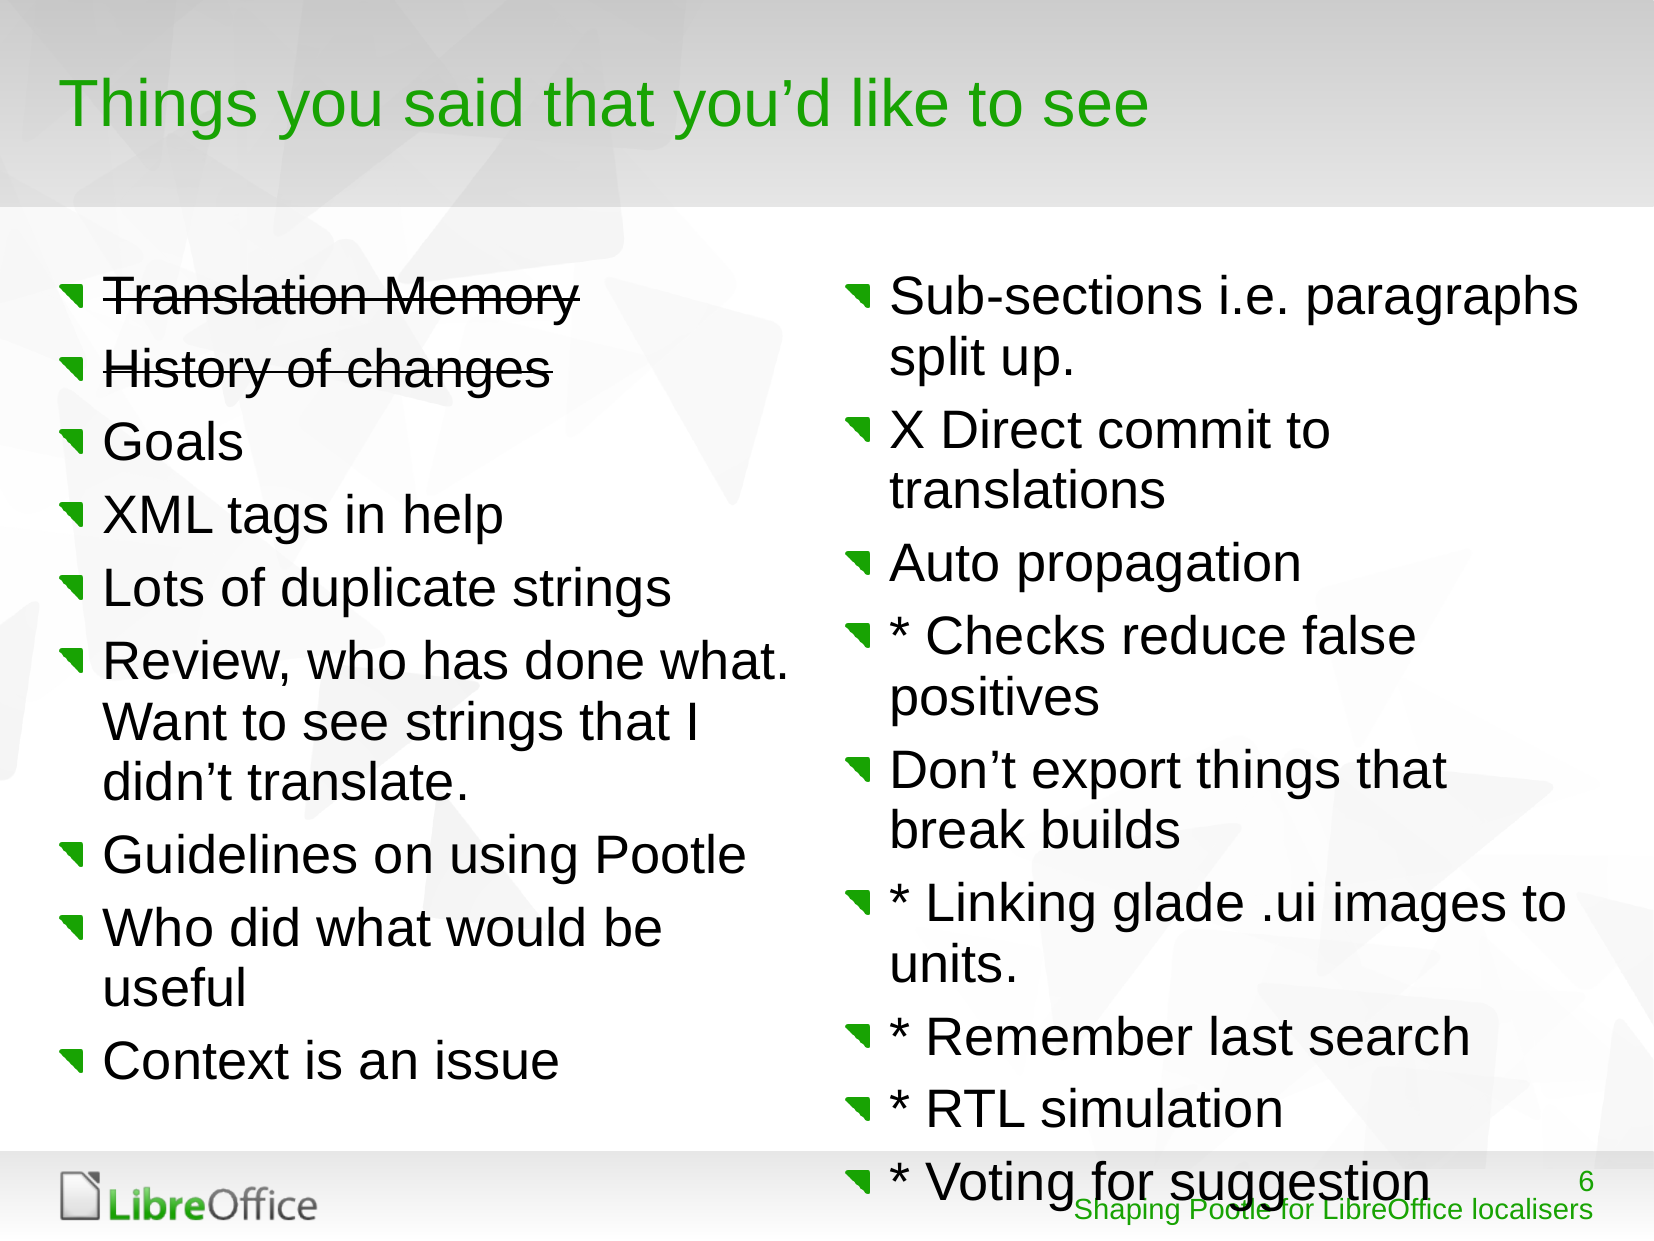

# Things you said that you’d like to see
Translation Memory
History of changes
Goals
XML tags in help
Lots of duplicate strings
Review, who has done what. Want to see strings that I didn’t translate.
Guidelines on using Pootle
Who did what would be useful
Context is an issue
Sub-sections i.e. paragraphs split up.
X Direct commit to translations
Auto propagation
* Checks reduce false positives
Don’t export things that break builds
* Linking glade .ui images to units.
* Remember last search
* RTL simulation
* Voting for suggestion
6
Shaping Pootle for LibreOffice localisers